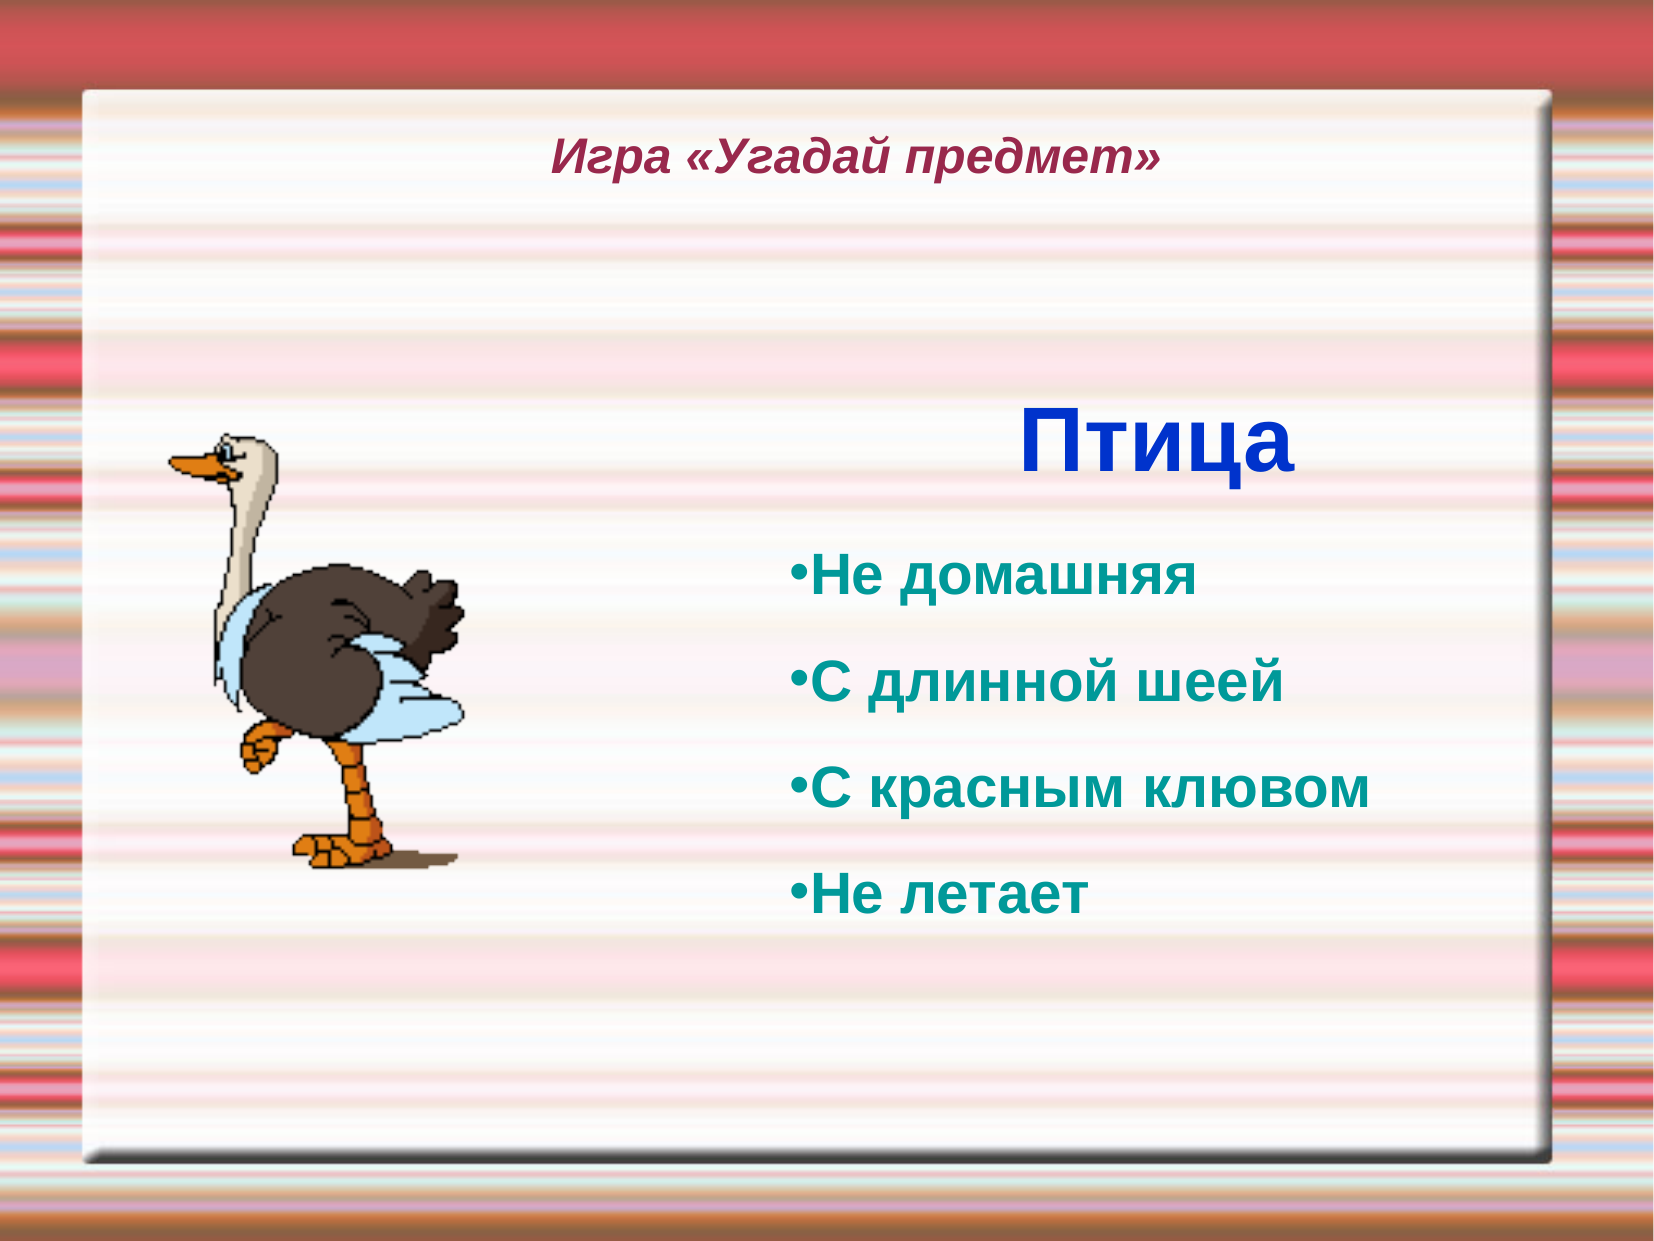

# Игра «Угадай предмет»
Птица
Не домашняя
С длинной шеей
С красным клювом
Не летает